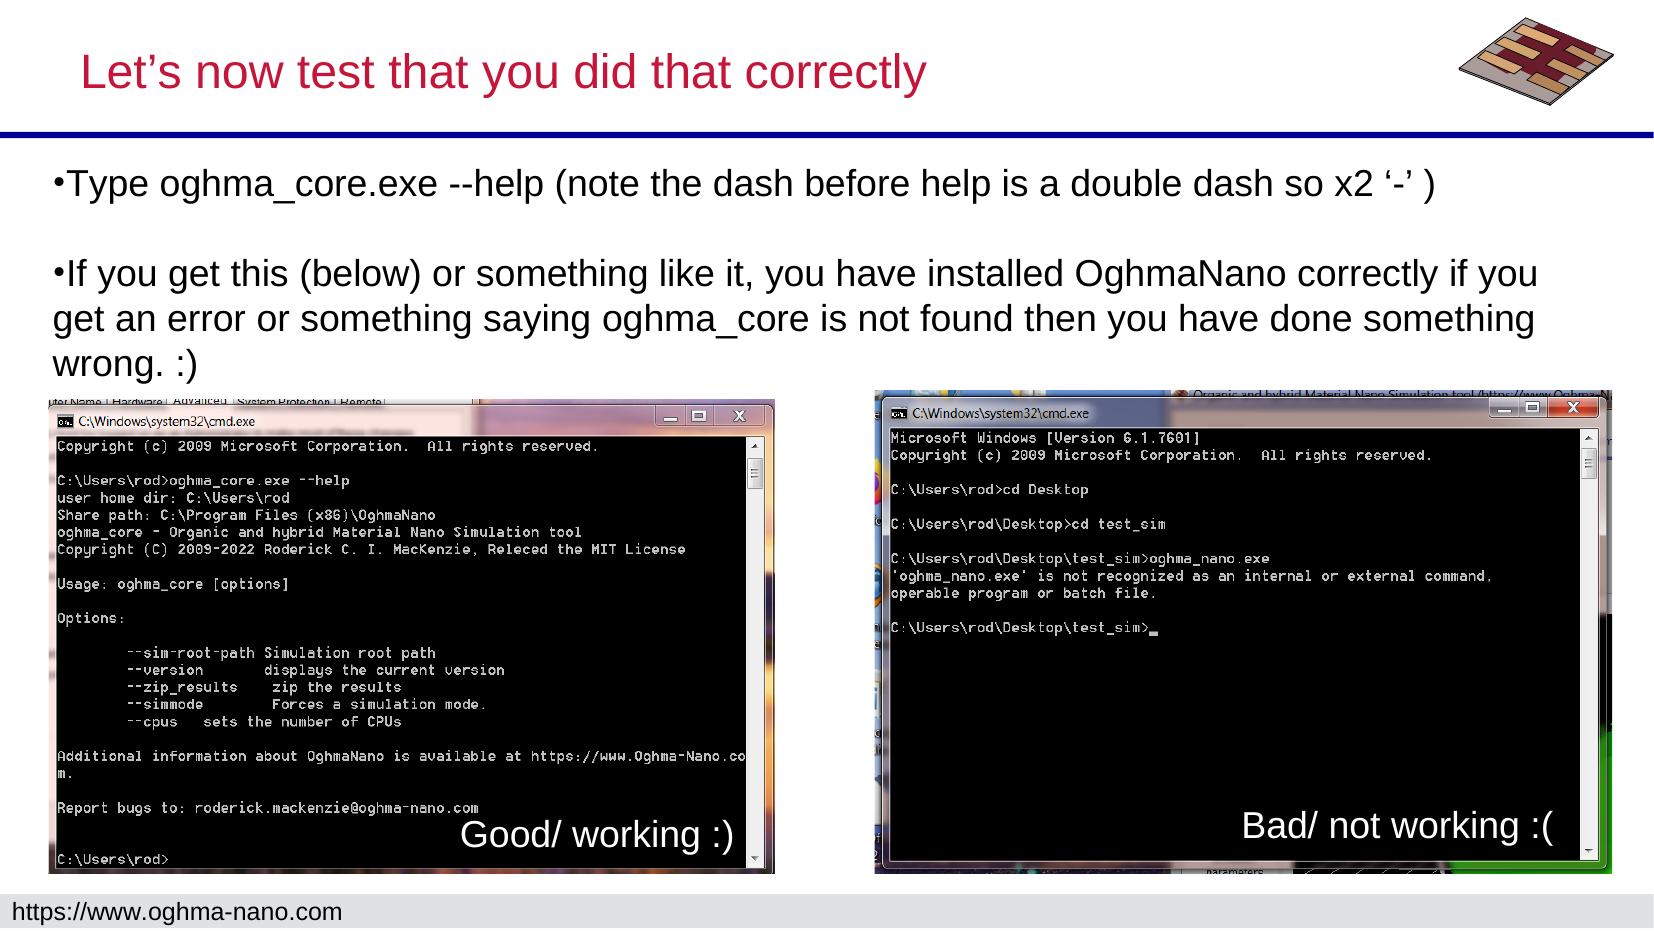

# Let’s now test that you did that correctly
Type oghma_core.exe --help (note the dash before help is a double dash so x2 ‘-’ )
If you get this (below) or something like it, you have installed OghmaNano correctly if you get an error or something saying oghma_core is not found then you have done something wrong. :)
Bad/ not working :(
Good/ working :)